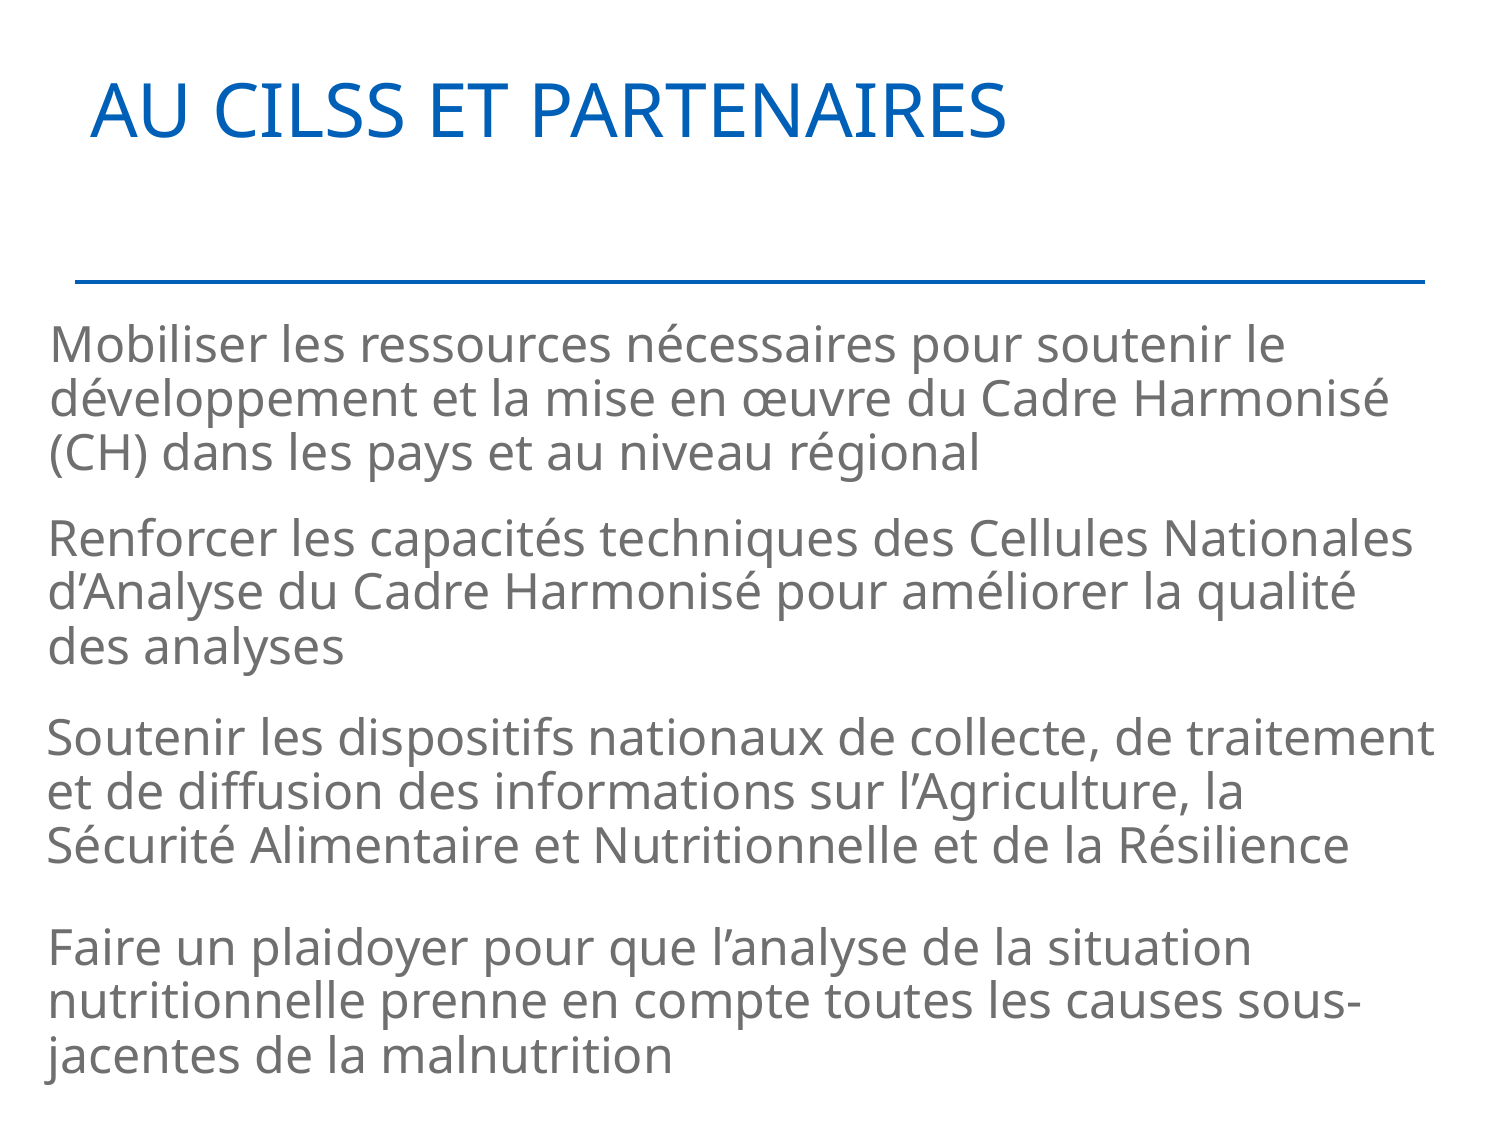

# AU CILSS et PARTENAIRES
Mobiliser les ressources nécessaires pour soutenir le développement et la mise en œuvre du Cadre Harmonisé (CH) dans les pays et au niveau régional
Renforcer les capacités techniques des Cellules Nationales d’Analyse du Cadre Harmonisé pour améliorer la qualité des analyses
Soutenir les dispositifs nationaux de collecte, de traitement et de diffusion des informations sur l’Agriculture, la Sécurité Alimentaire et Nutritionnelle et de la Résilience
Faire un plaidoyer pour que l’analyse de la situation nutritionnelle prenne en compte toutes les causes sous-jacentes de la malnutrition